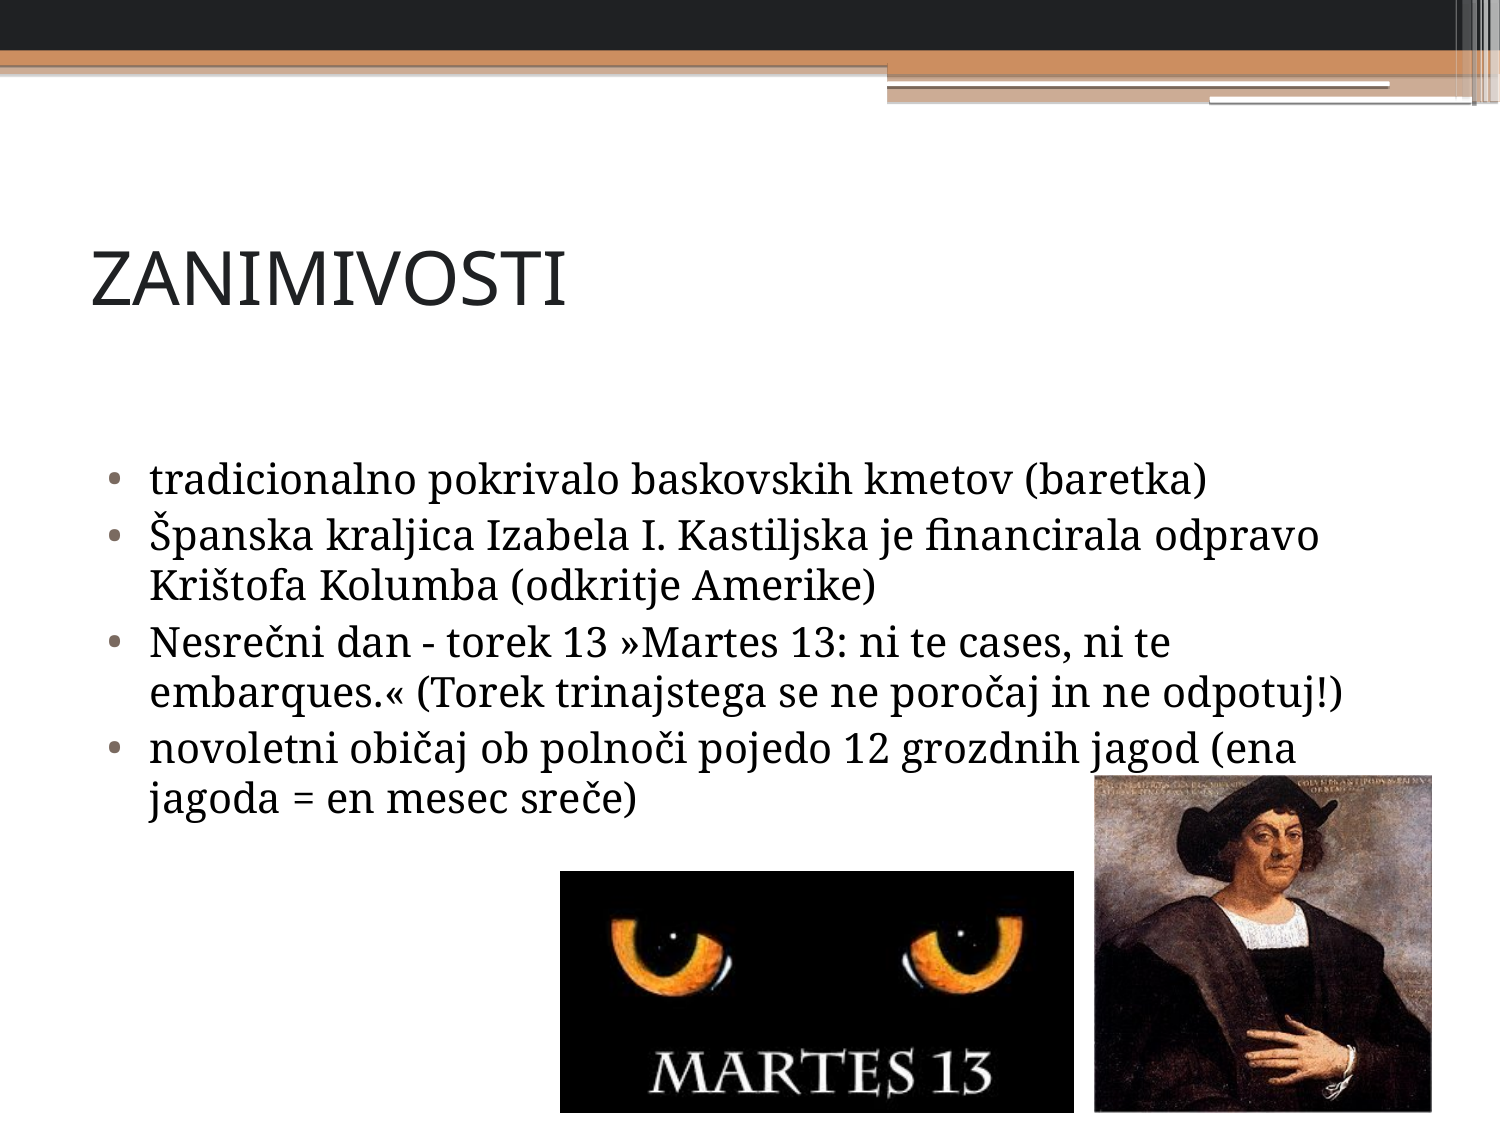

# ZANIMIVOSTI
tradicionalno pokrivalo baskovskih kmetov (baretka)
Španska kraljica Izabela I. Kastiljska je financirala odpravo Krištofa Kolumba (odkritje Amerike)
Nesrečni dan - torek 13 »Martes 13: ni te cases, ni te embarques.« (Torek trinajstega se ne poročaj in ne odpotuj!)
novoletni običaj ob polnoči pojedo 12 grozdnih jagod (ena jagoda = en mesec sreče)